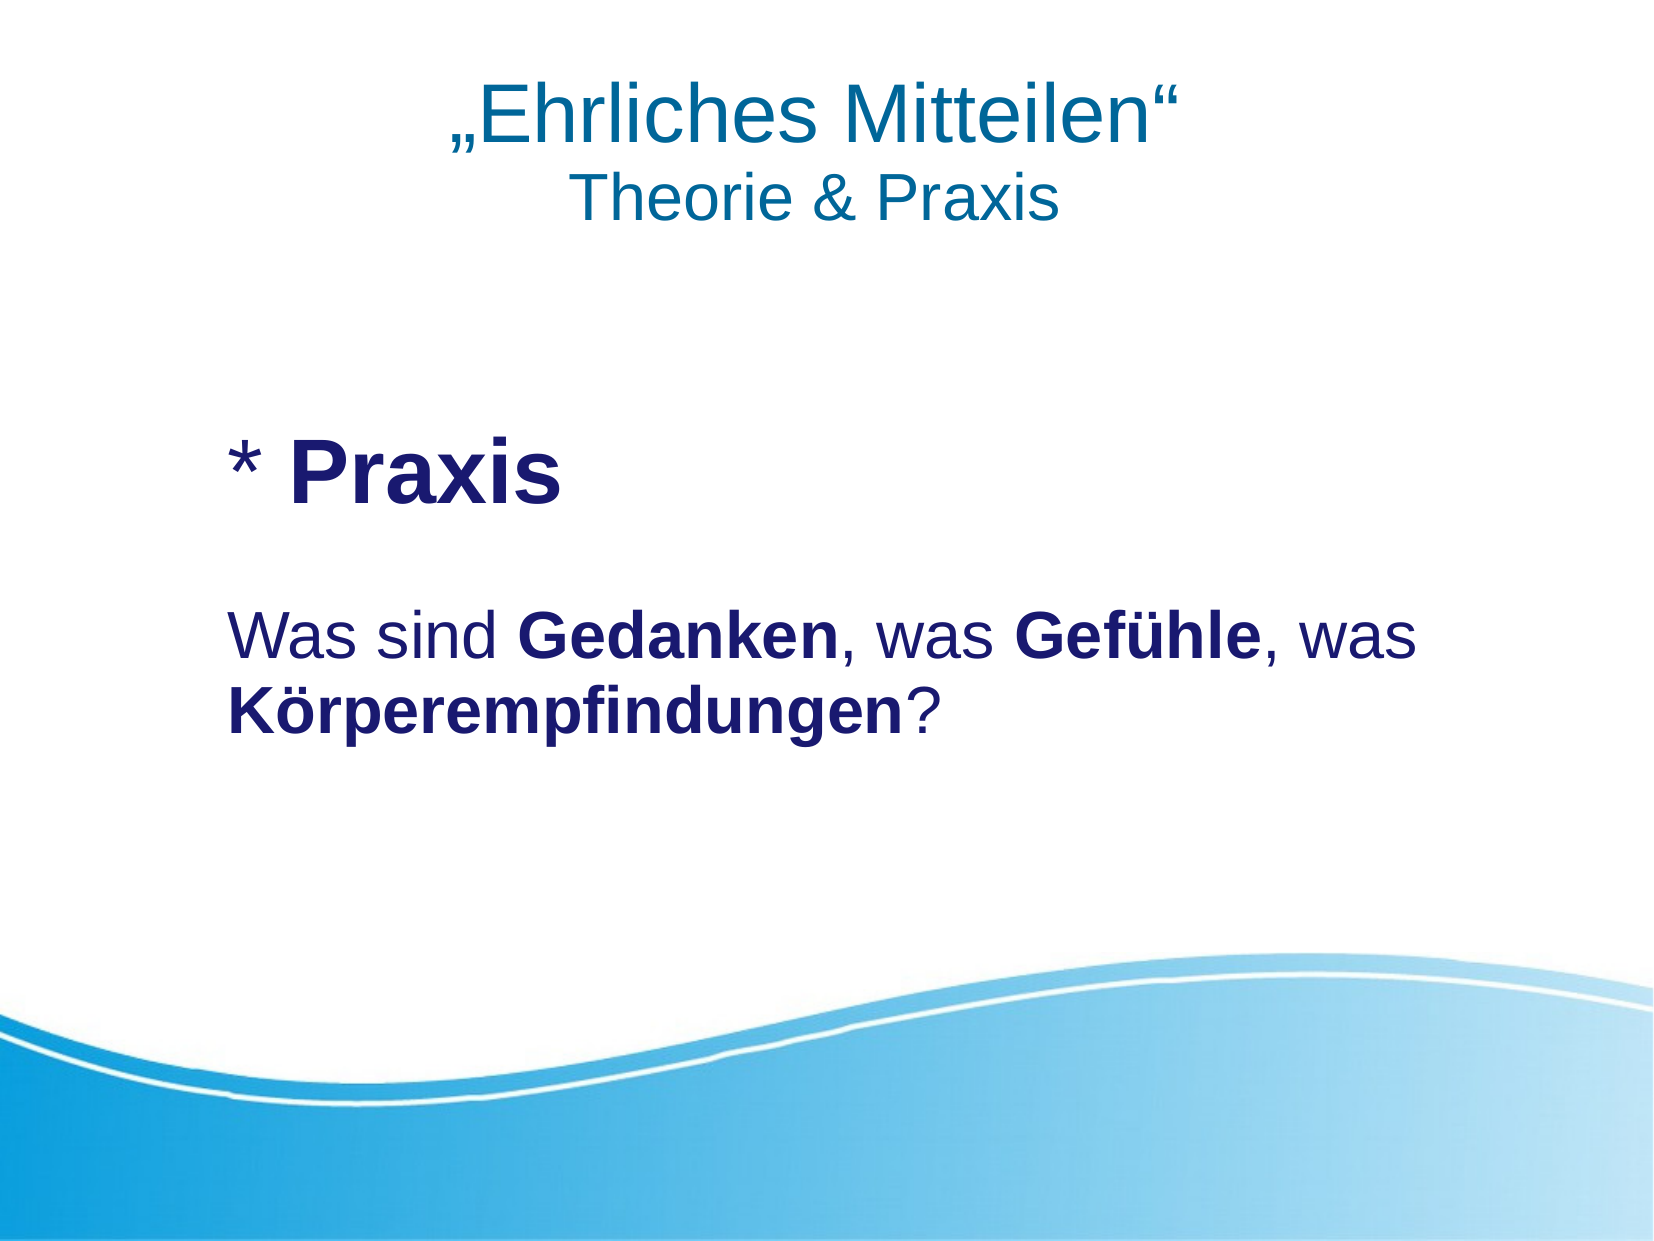

# „Ehrliches Mitteilen“ Theorie & Praxis
* Praxis
Was sind Gedanken, was Gefühle, was Körperempfindungen?